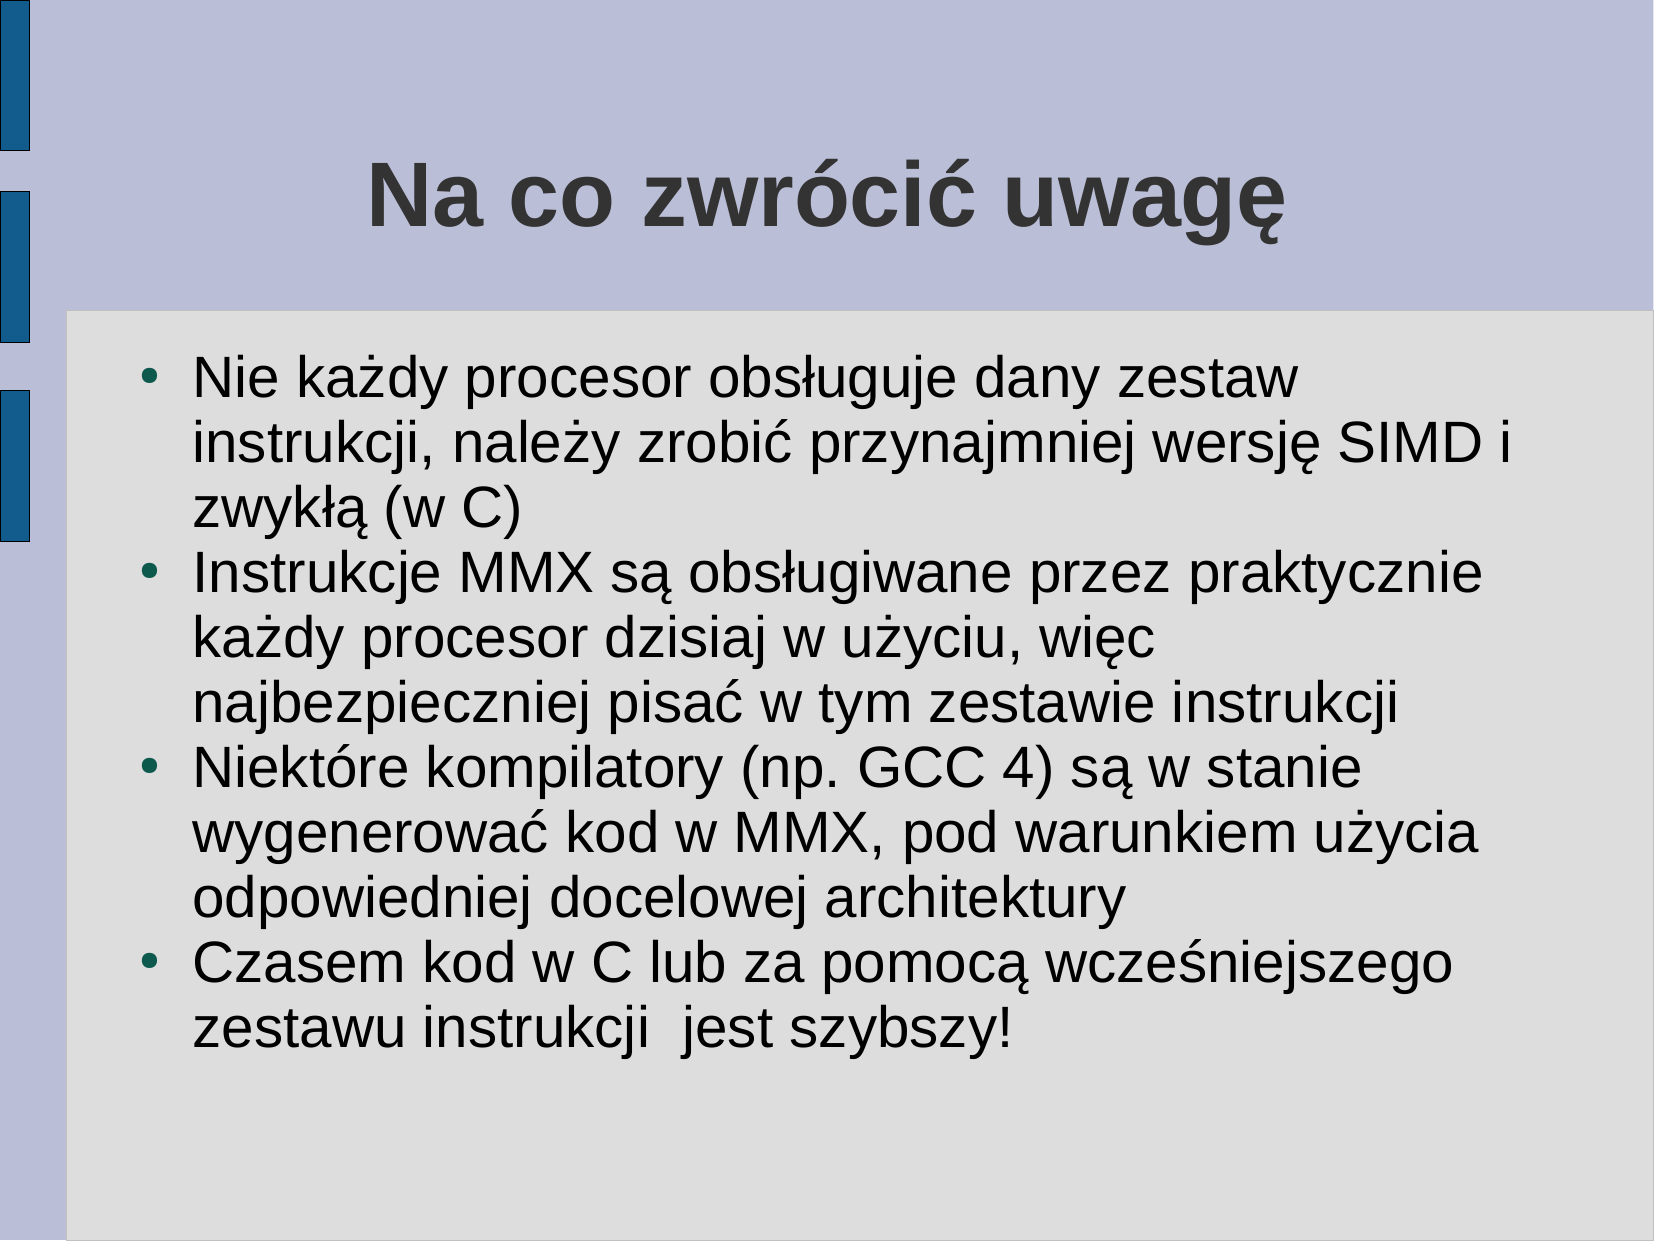

# Na co zwrócić uwagę
Nie każdy procesor obsługuje dany zestaw instrukcji, należy zrobić przynajmniej wersję SIMD i zwykłą (w C)
Instrukcje MMX są obsługiwane przez praktycznie każdy procesor dzisiaj w użyciu, więc najbezpieczniej pisać w tym zestawie instrukcji
Niektóre kompilatory (np. GCC 4) są w stanie wygenerować kod w MMX, pod warunkiem użycia odpowiedniej docelowej architektury
Czasem kod w C lub za pomocą wcześniejszego zestawu instrukcji jest szybszy!